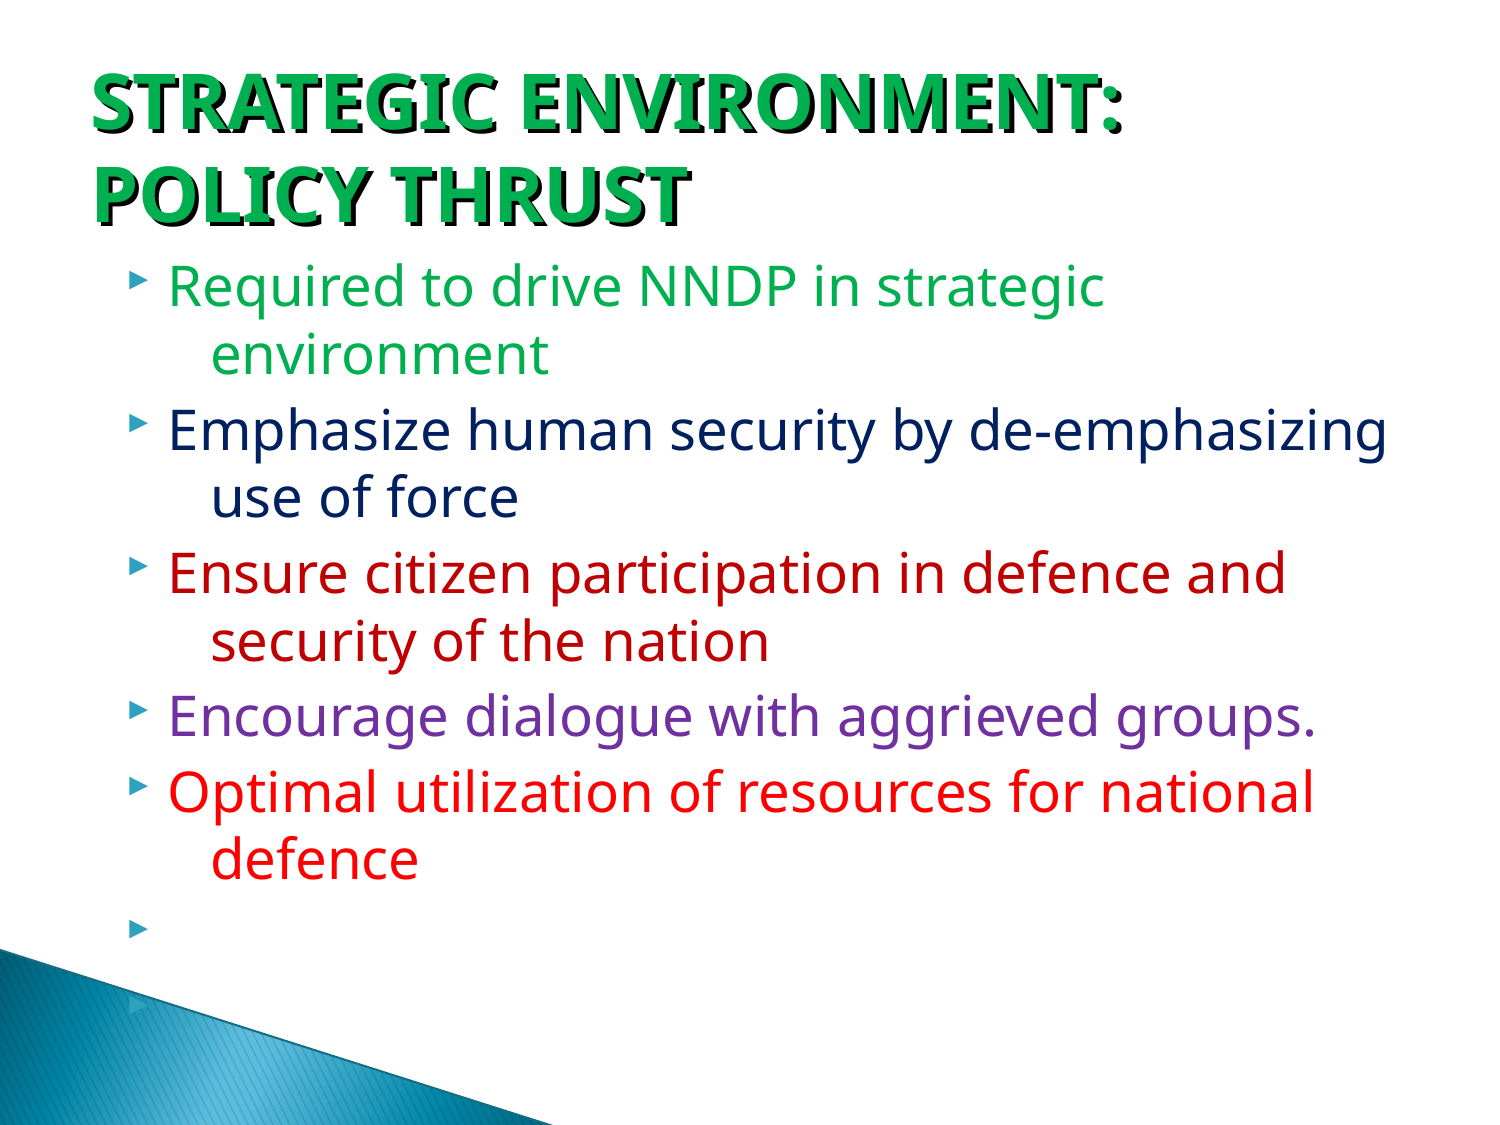

STRATEGIC ENVIRONMENT: POLICY THRUST
# Required to drive NNDP in strategic environment
Emphasize human security by de-emphasizing use of force
Ensure citizen participation in defence and security of the nation
Encourage dialogue with aggrieved groups.
Optimal utilization of resources for national defence